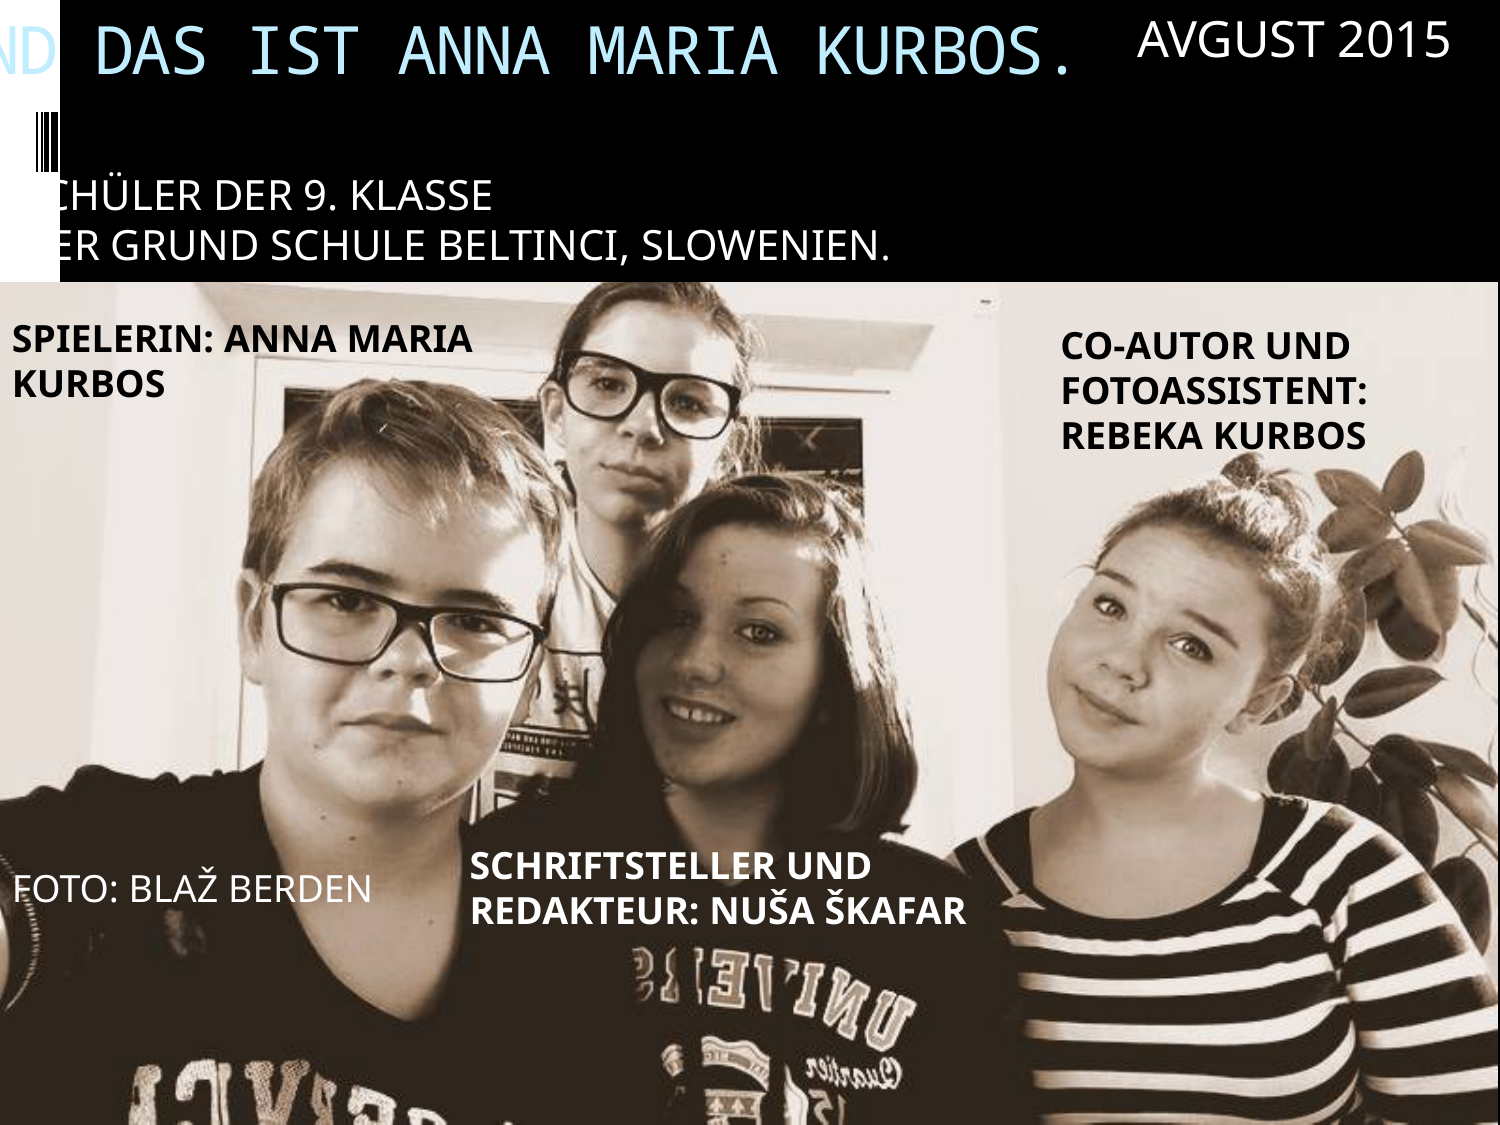

# UND DAS IST ANNA MARIA KURBOS.
AVGUST 2015
SCHÜLER DER 9. KLASSE
DER GRUND SCHULE BELTINCI, SLOWENIEN.
SPIELERIN: ANNA MARIA KURBOS
CO-AUTOR UND FOTOASSISTENT: REBEKA KURBOS
SCHRIFTSTELLER UND REDAKTEUR: NUŠA ŠKAFAR
FOTO: BLAŽ BERDEN